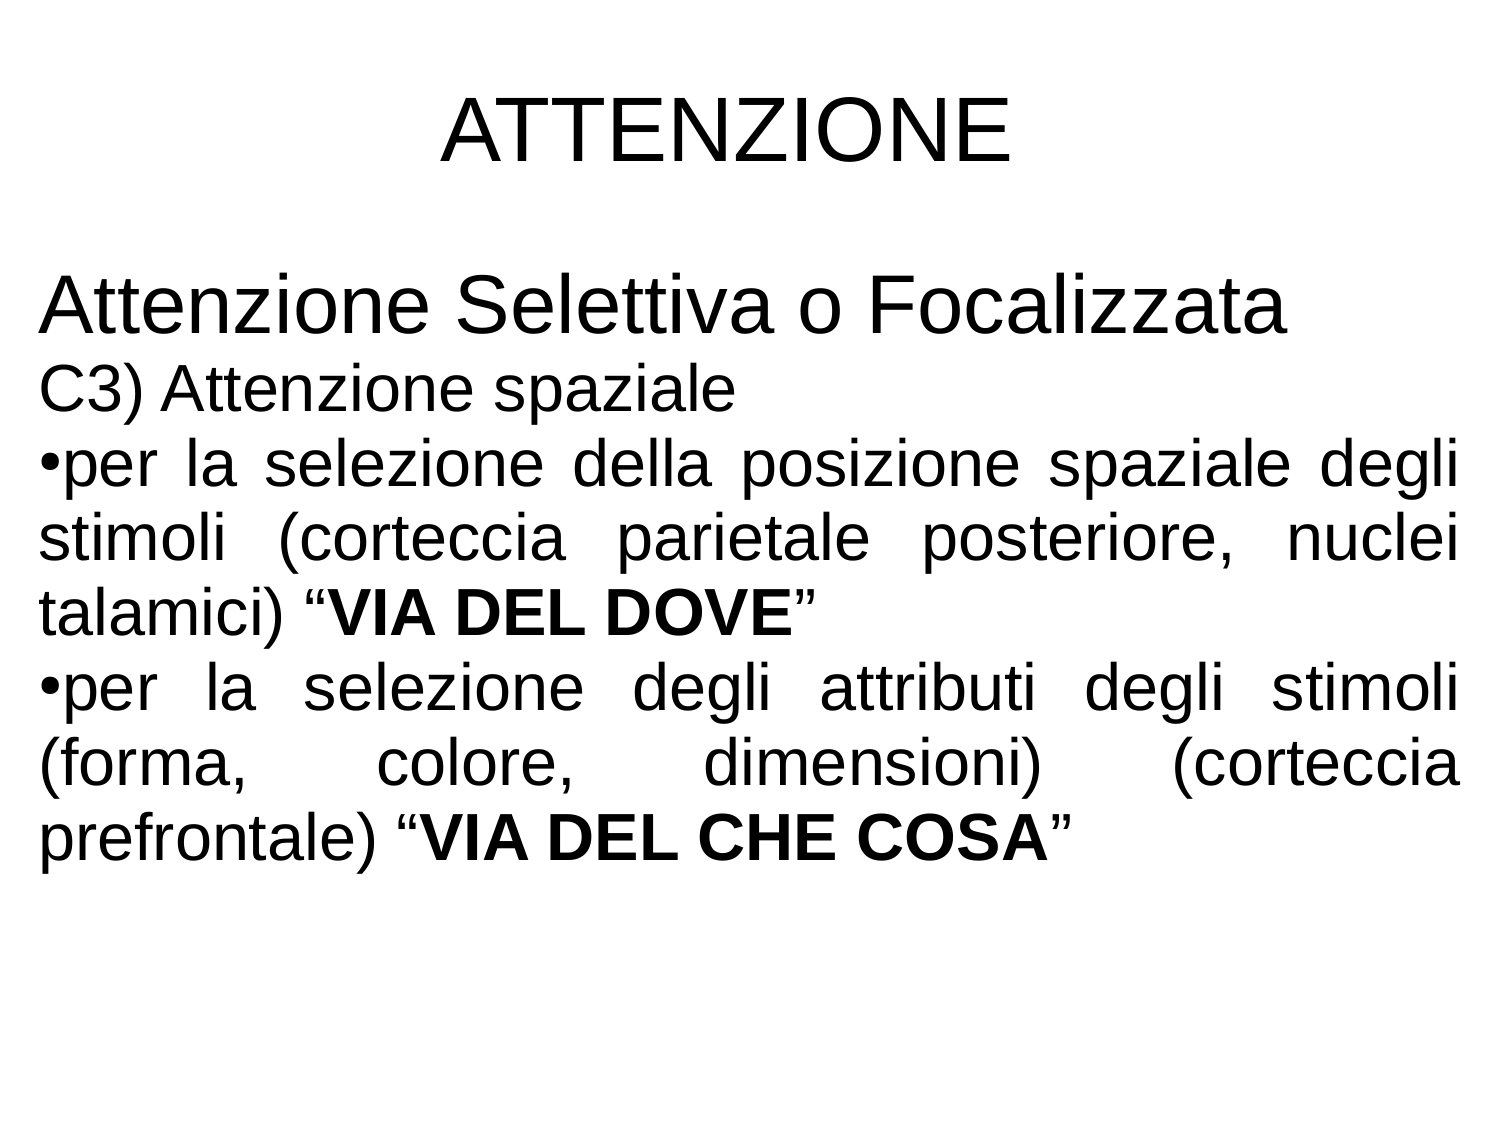

ATTENZIONE
Attenzione Selettiva o Focalizzata
C3) Attenzione spaziale
per la selezione della posizione spaziale degli stimoli (corteccia parietale posteriore, nuclei talamici) “VIA DEL DOVE”
per la selezione degli attributi degli stimoli (forma, colore, dimensioni) (corteccia prefrontale) “VIA DEL CHE COSA”